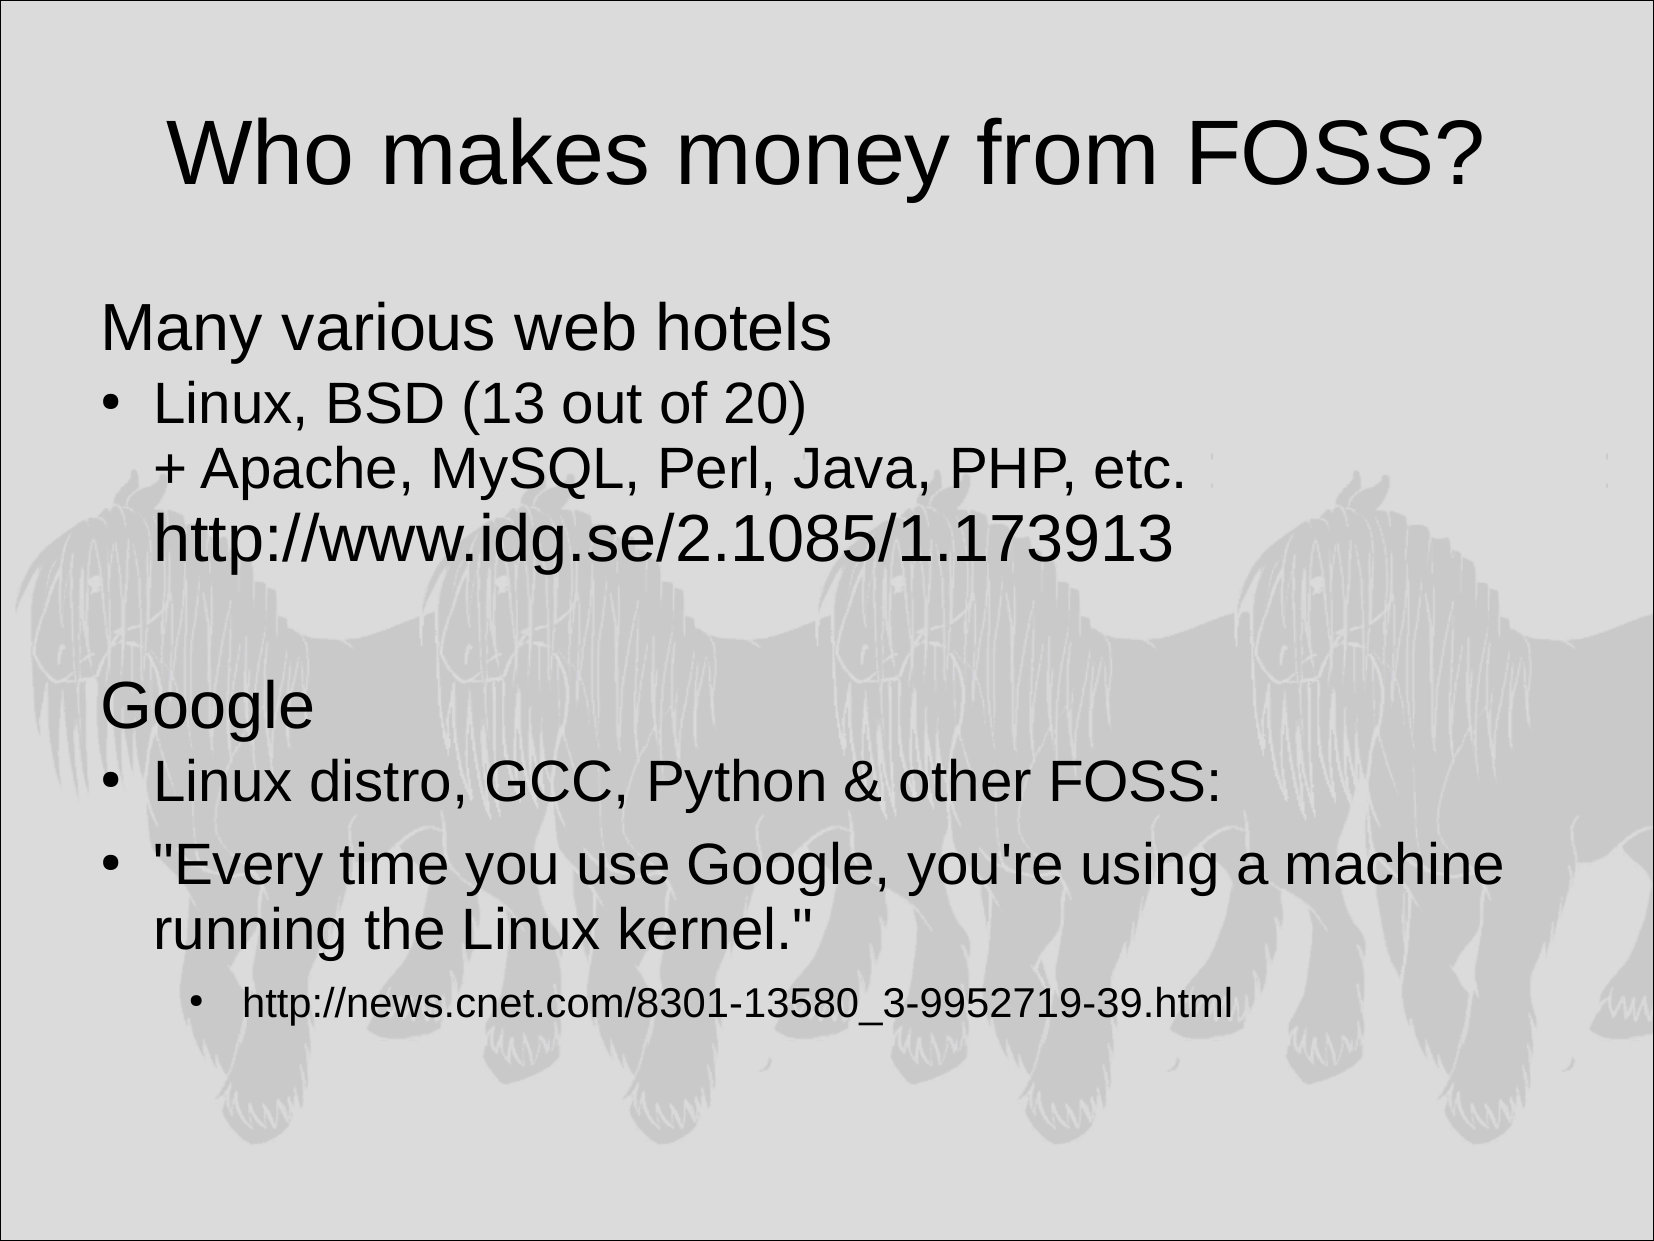

# Who makes money from FOSS?
Many various web hotels
Linux, BSD (13 out of 20)
+ Apache, MySQL, Perl, Java, PHP, etc.
http://www.idg.se/2.1085/1.173913
Google
Linux distro, GCC, Python & other FOSS:
"Every time you use Google, you're using a machine running the Linux kernel."
http://news.cnet.com/8301-13580_3-9952719-39.html